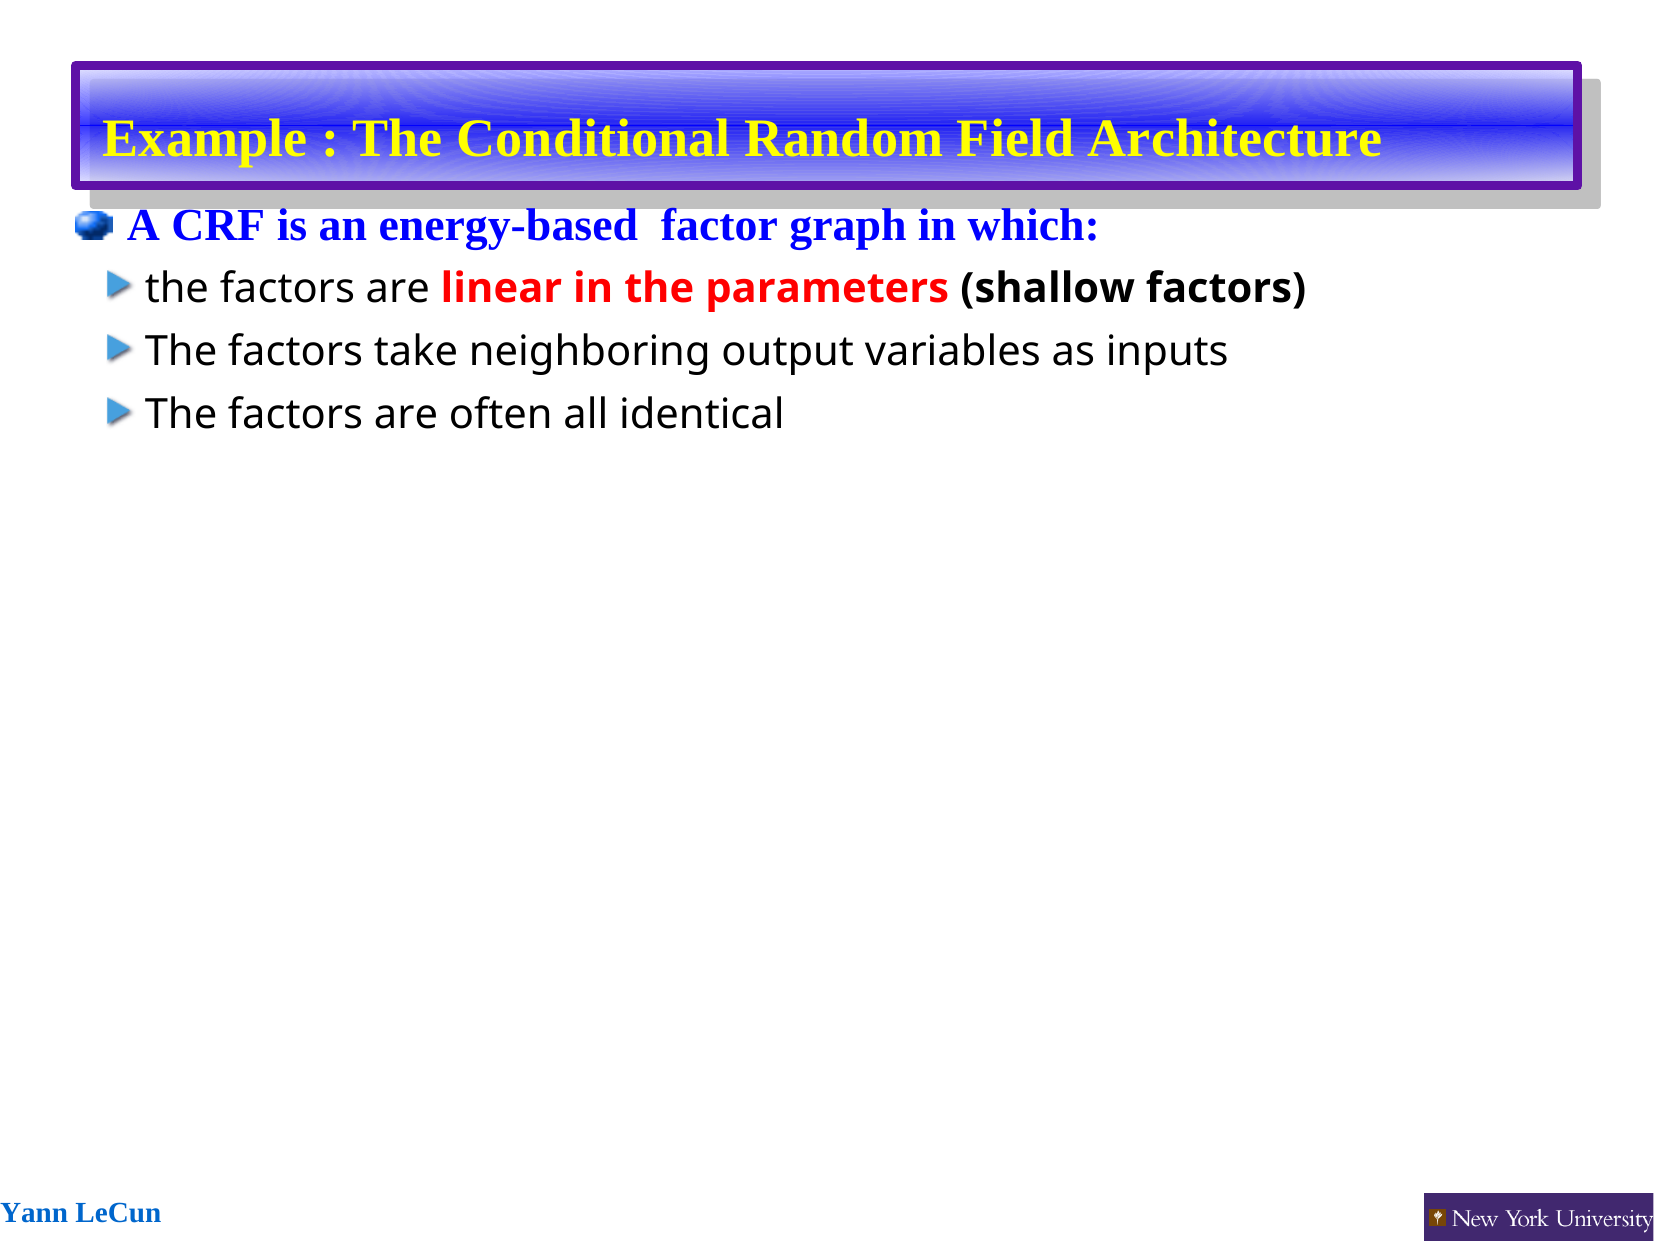

# Example : The Conditional Random Field Architecture
A CRF is an energy-based factor graph in which:
the factors are linear in the parameters (shallow factors)
The factors take neighboring output variables as inputs
The factors are often all identical